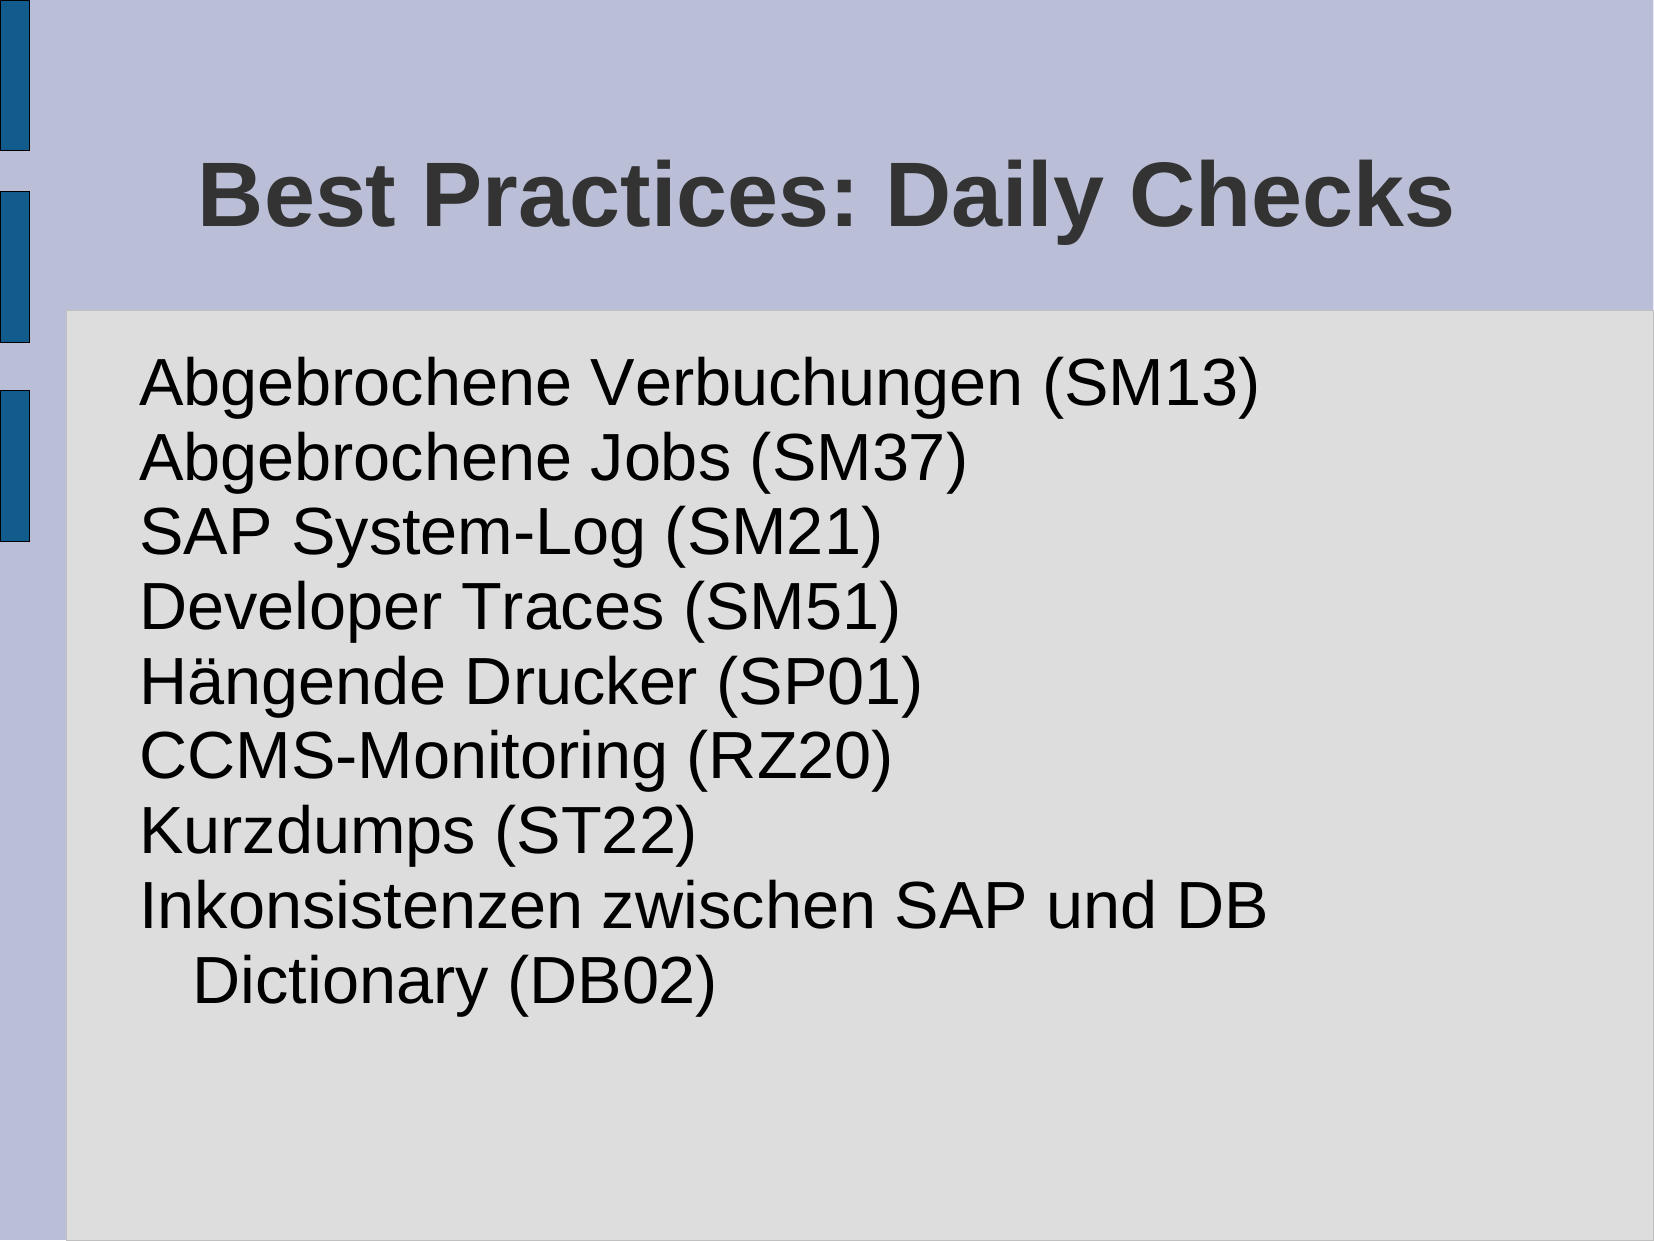

# Best Practices: Daily Checks
Abgebrochene Verbuchungen (SM13)
Abgebrochene Jobs (SM37)
SAP System-Log (SM21)
Developer Traces (SM51)
Hängende Drucker (SP01)
CCMS-Monitoring (RZ20)
Kurzdumps (ST22)
Inkonsistenzen zwischen SAP und DB Dictionary (DB02)